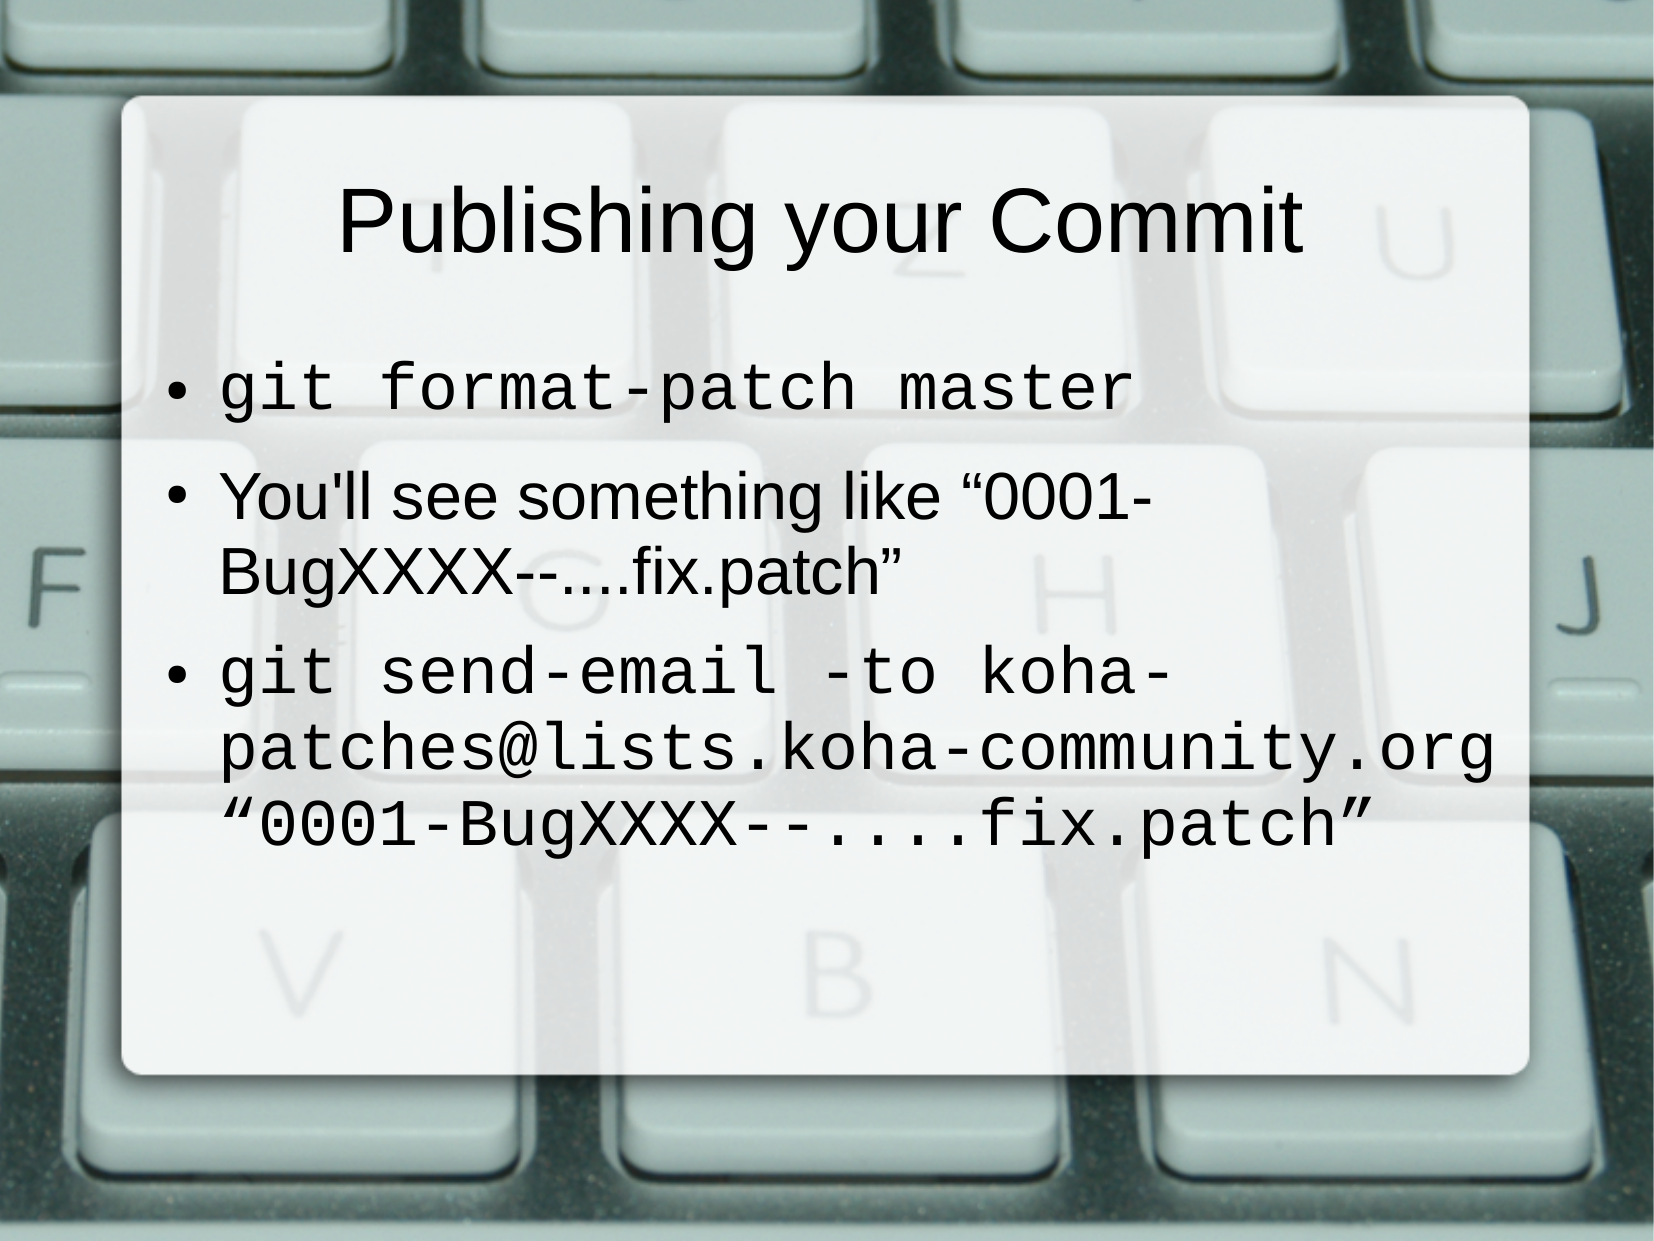

# Publishing your Commit
git format-patch master
You'll see something like “0001-BugXXXX--....fix.patch”
git send-email -to koha-patches@lists.koha-community.org “0001-BugXXXX--....fix.patch”